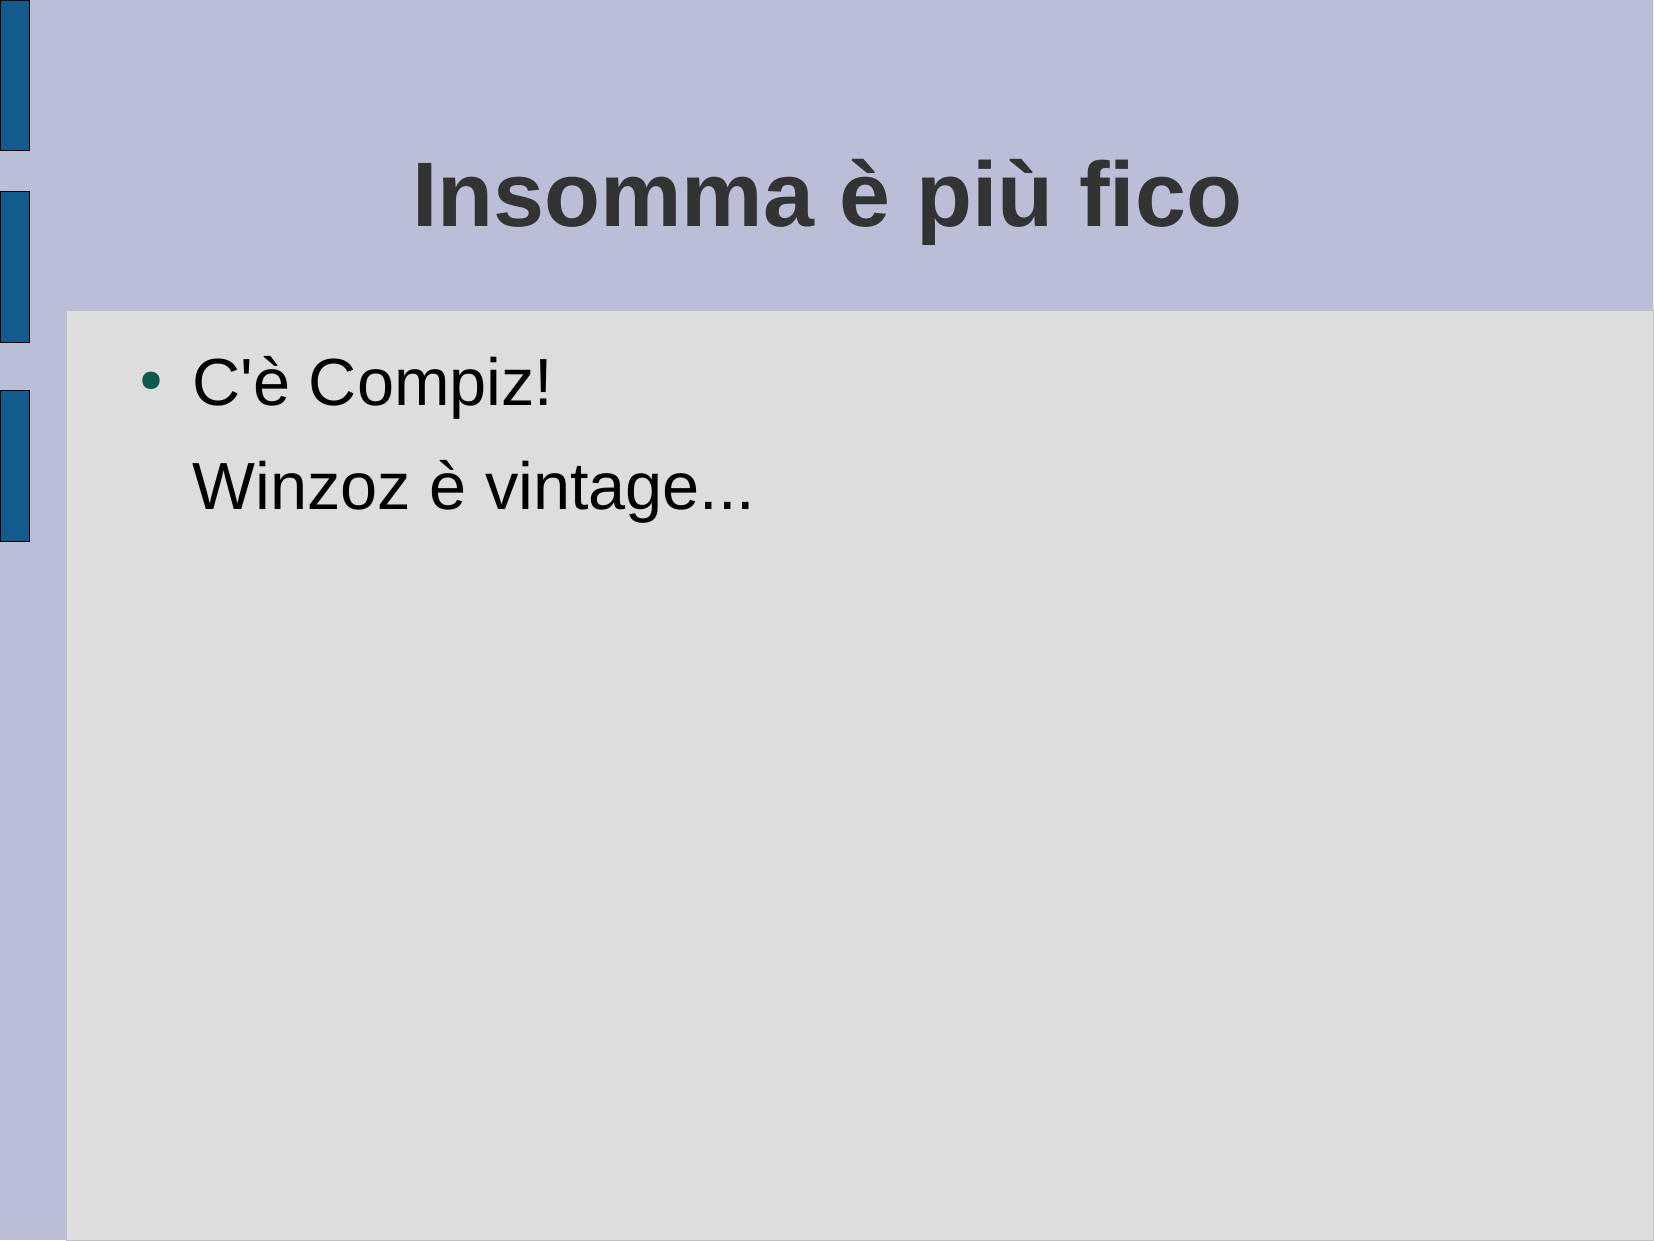

# Insomma è più fico
C'è Compiz!
Winzoz è vintage...